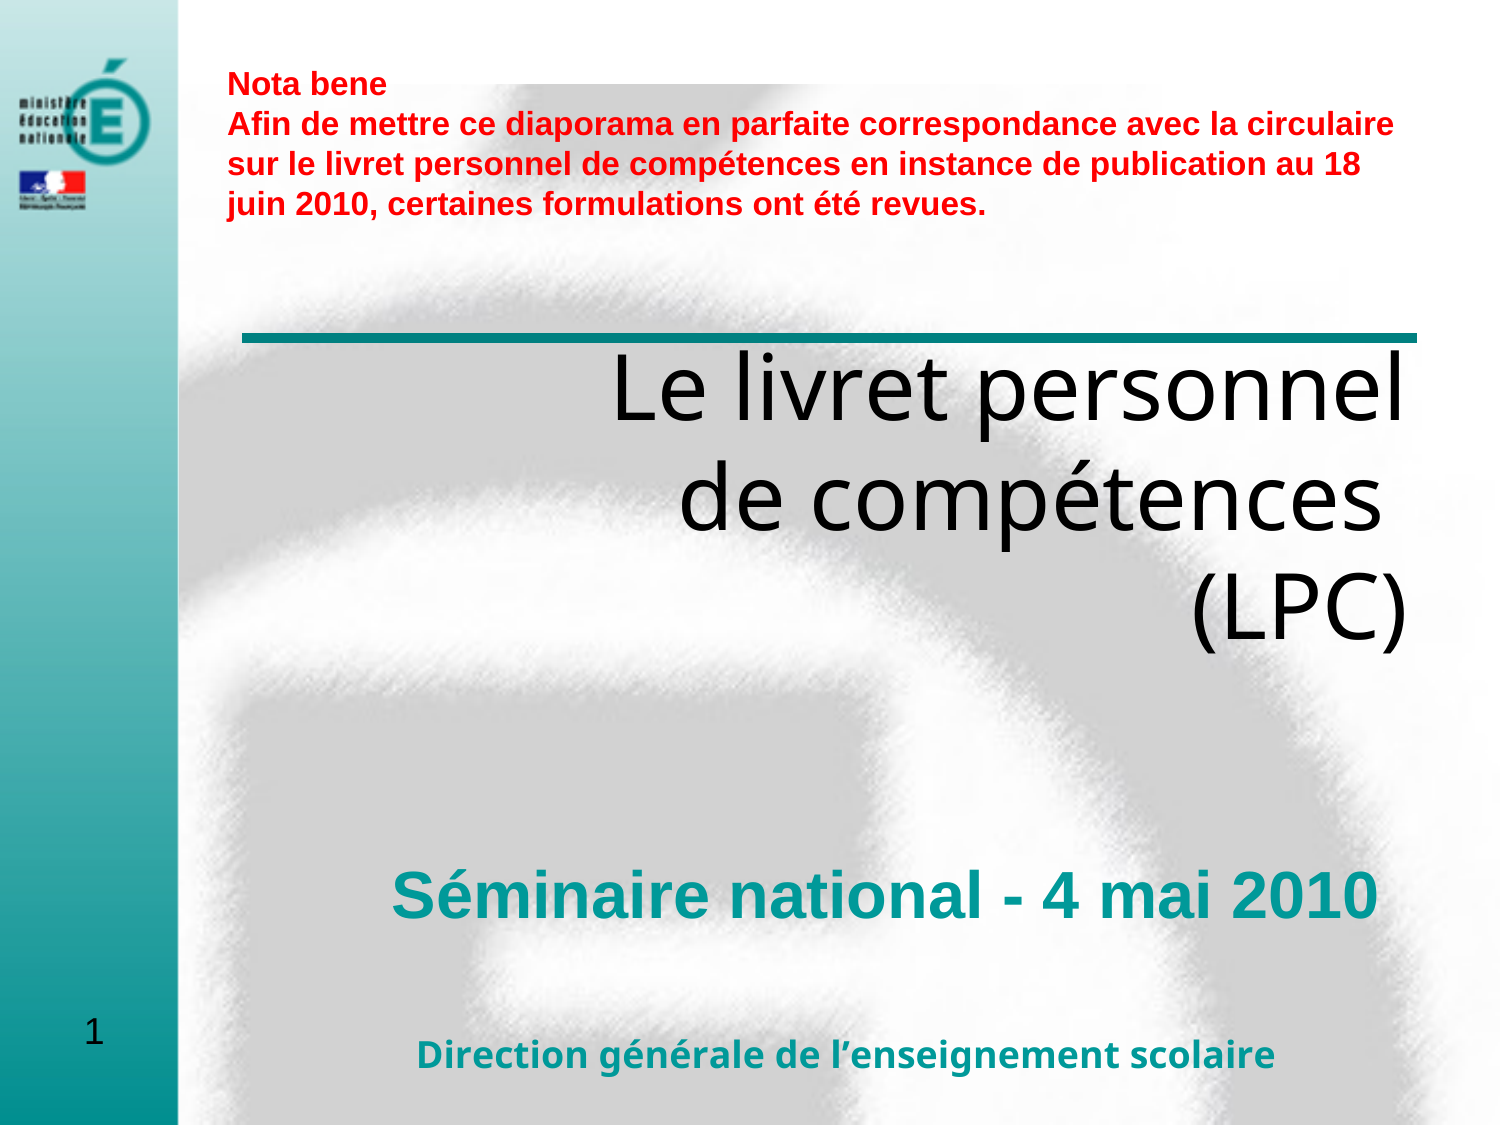

Nota bene
Afin de mettre ce diaporama en parfaite correspondance avec la circulaire sur le livret personnel de compétences en instance de publication au 18 juin 2010, certaines formulations ont été revues.
# Le livret personnel de compétences (LPC) Séminaire national - 4 mai 2010
 Direction générale de l’enseignement scolaire